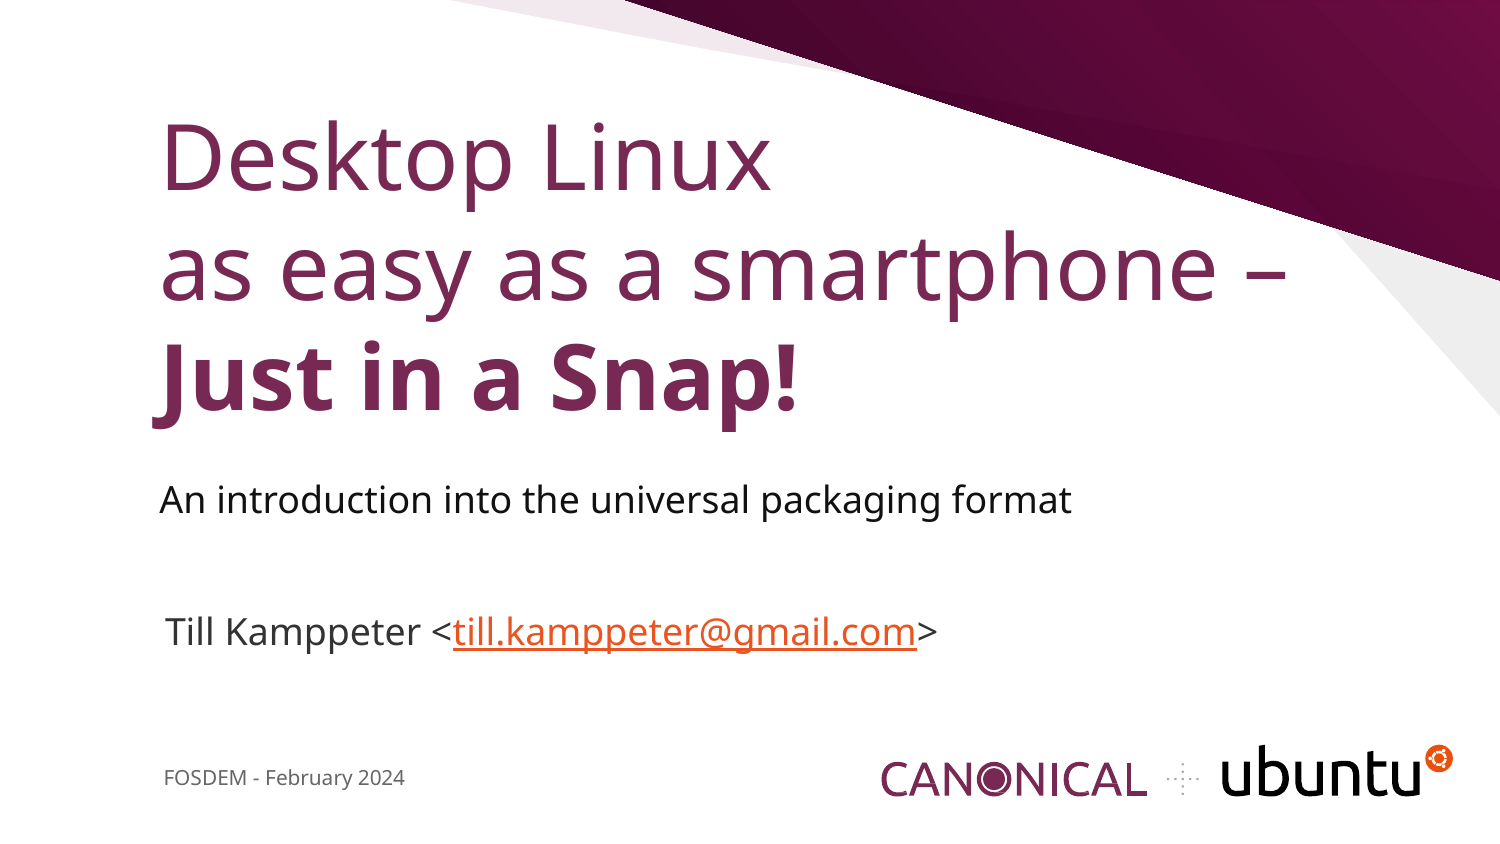

# Desktop Linux as easy as a smartphone – Just in a Snap! An introduction into the universal packaging format
Till Kamppeter <till.kamppeter@gmail.com>
FOSDEM - February 2024